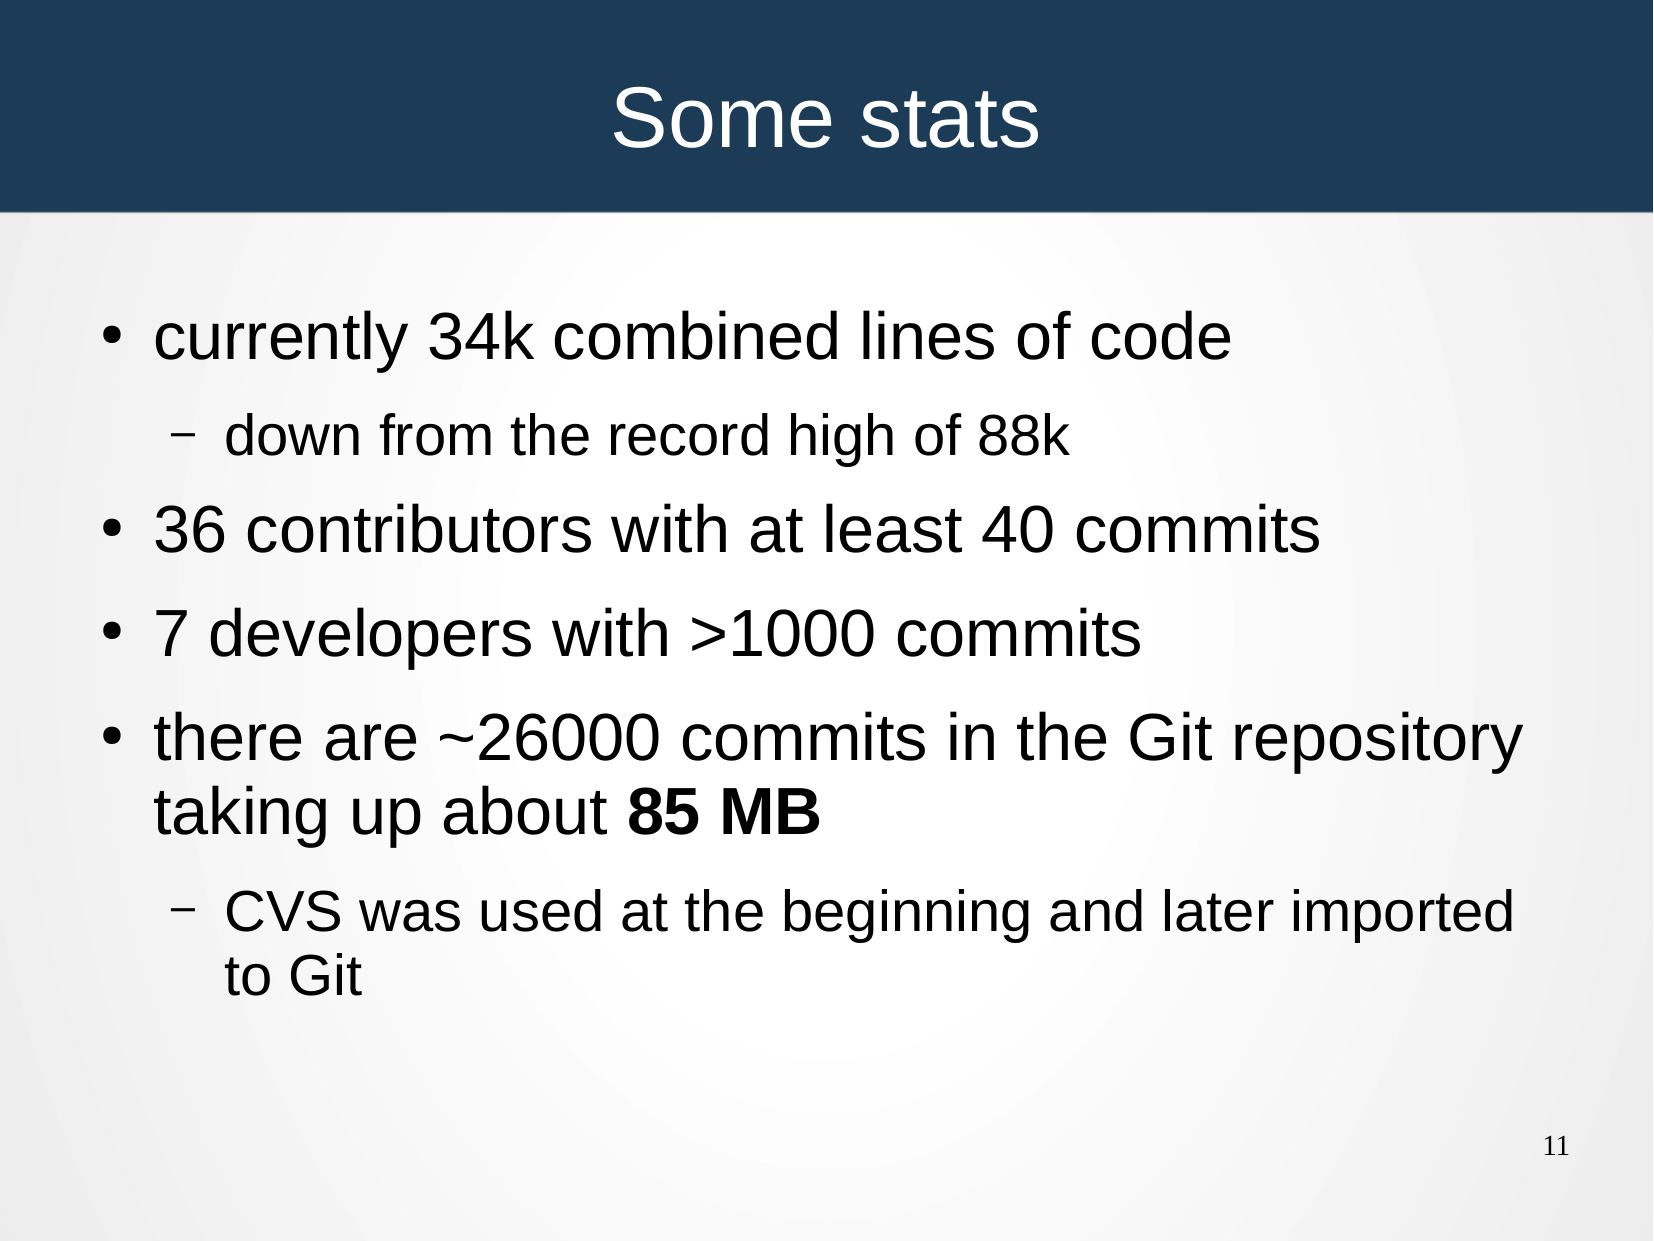

# Some stats
currently 34k combined lines of code
down from the record high of 88k
36 contributors with at least 40 commits
7 developers with >1000 commits
there are ~26000 commits in the Git repository taking up about 85 MB
CVS was used at the beginning and later imported to Git
11